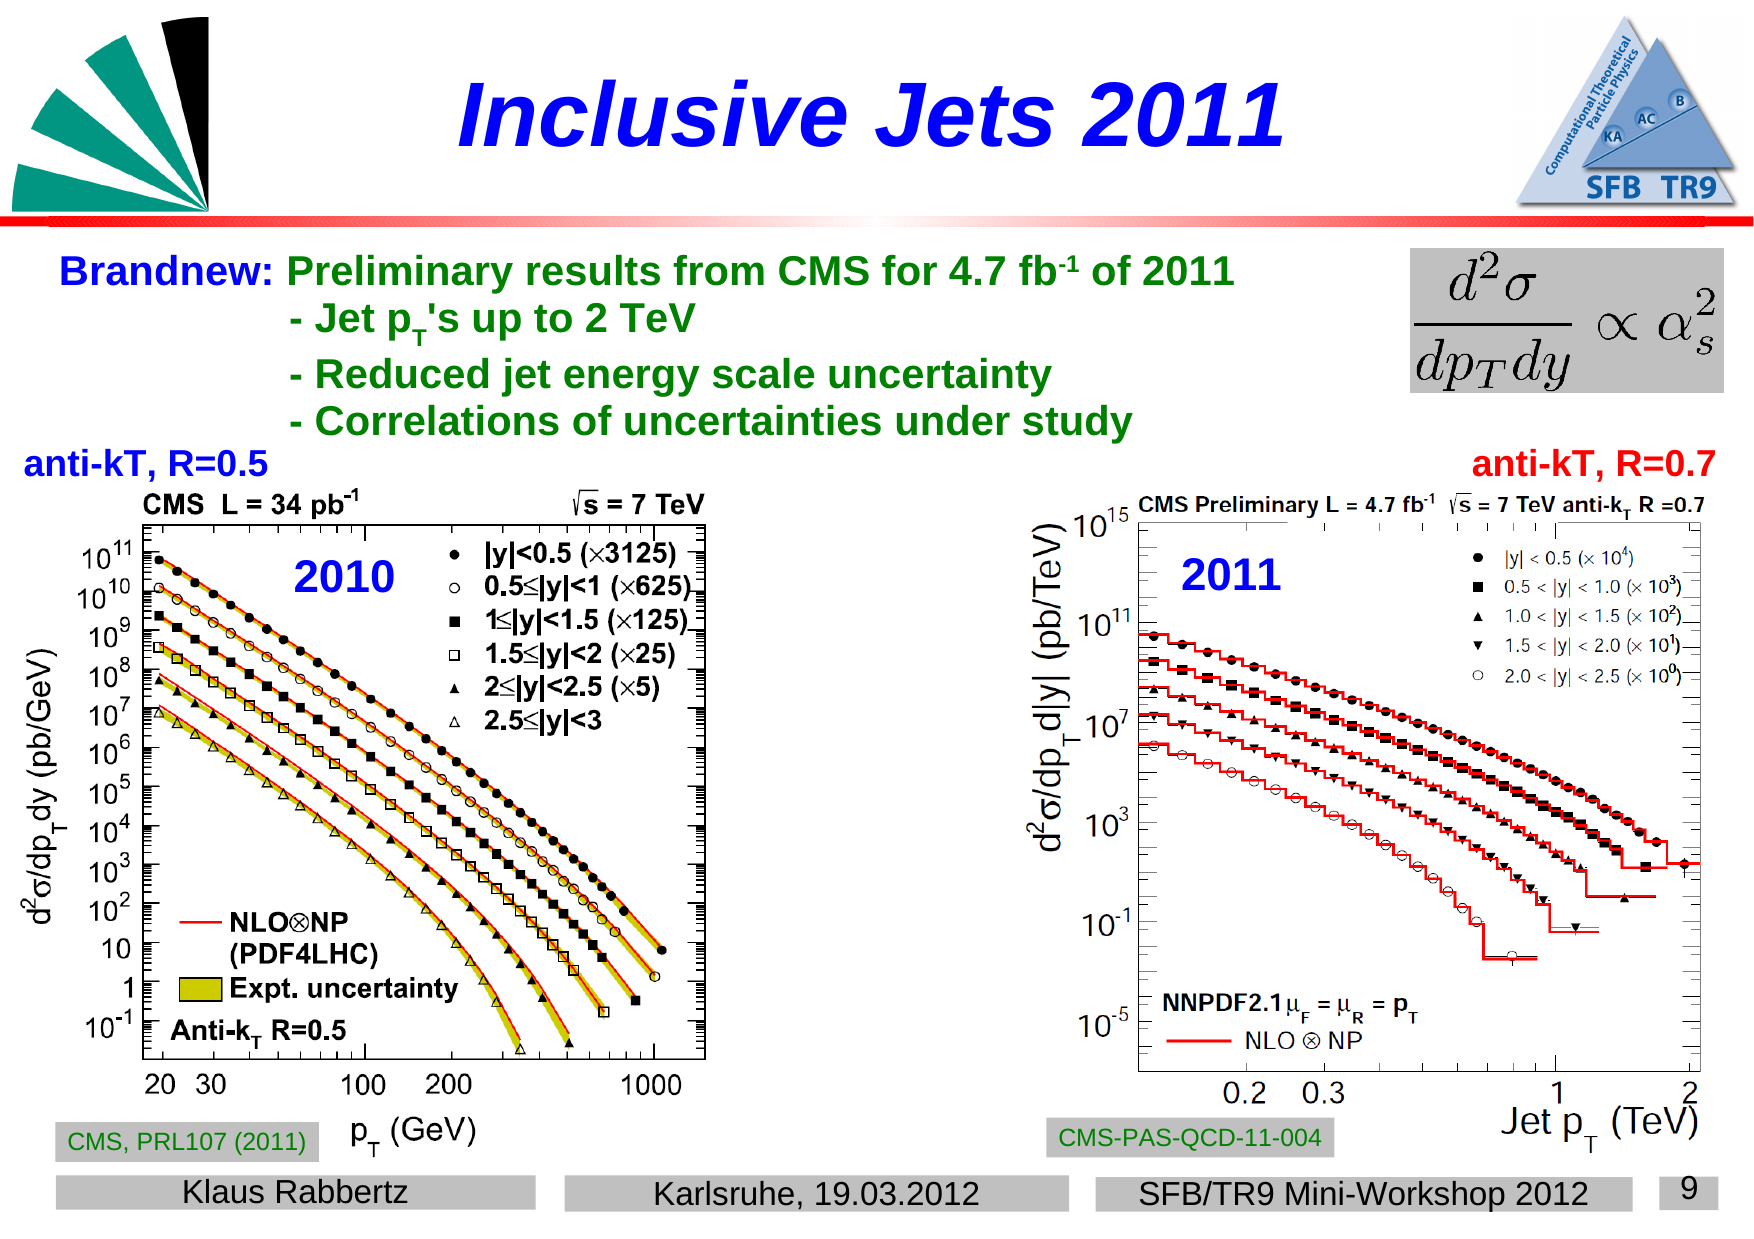

# Inclusive Jets 2011
Brandnew: Preliminary results from CMS for 4.7 fb-1 of 2011
 - Jet pT's up to 2 TeV
 - Reduced jet energy scale uncertainty
 - Correlations of uncertainties under study
anti-kT, R=0.5
anti-kT, R=0.7
2011
2010
CMS-PAS-QCD-11-004
CMS, PRL107 (2011)